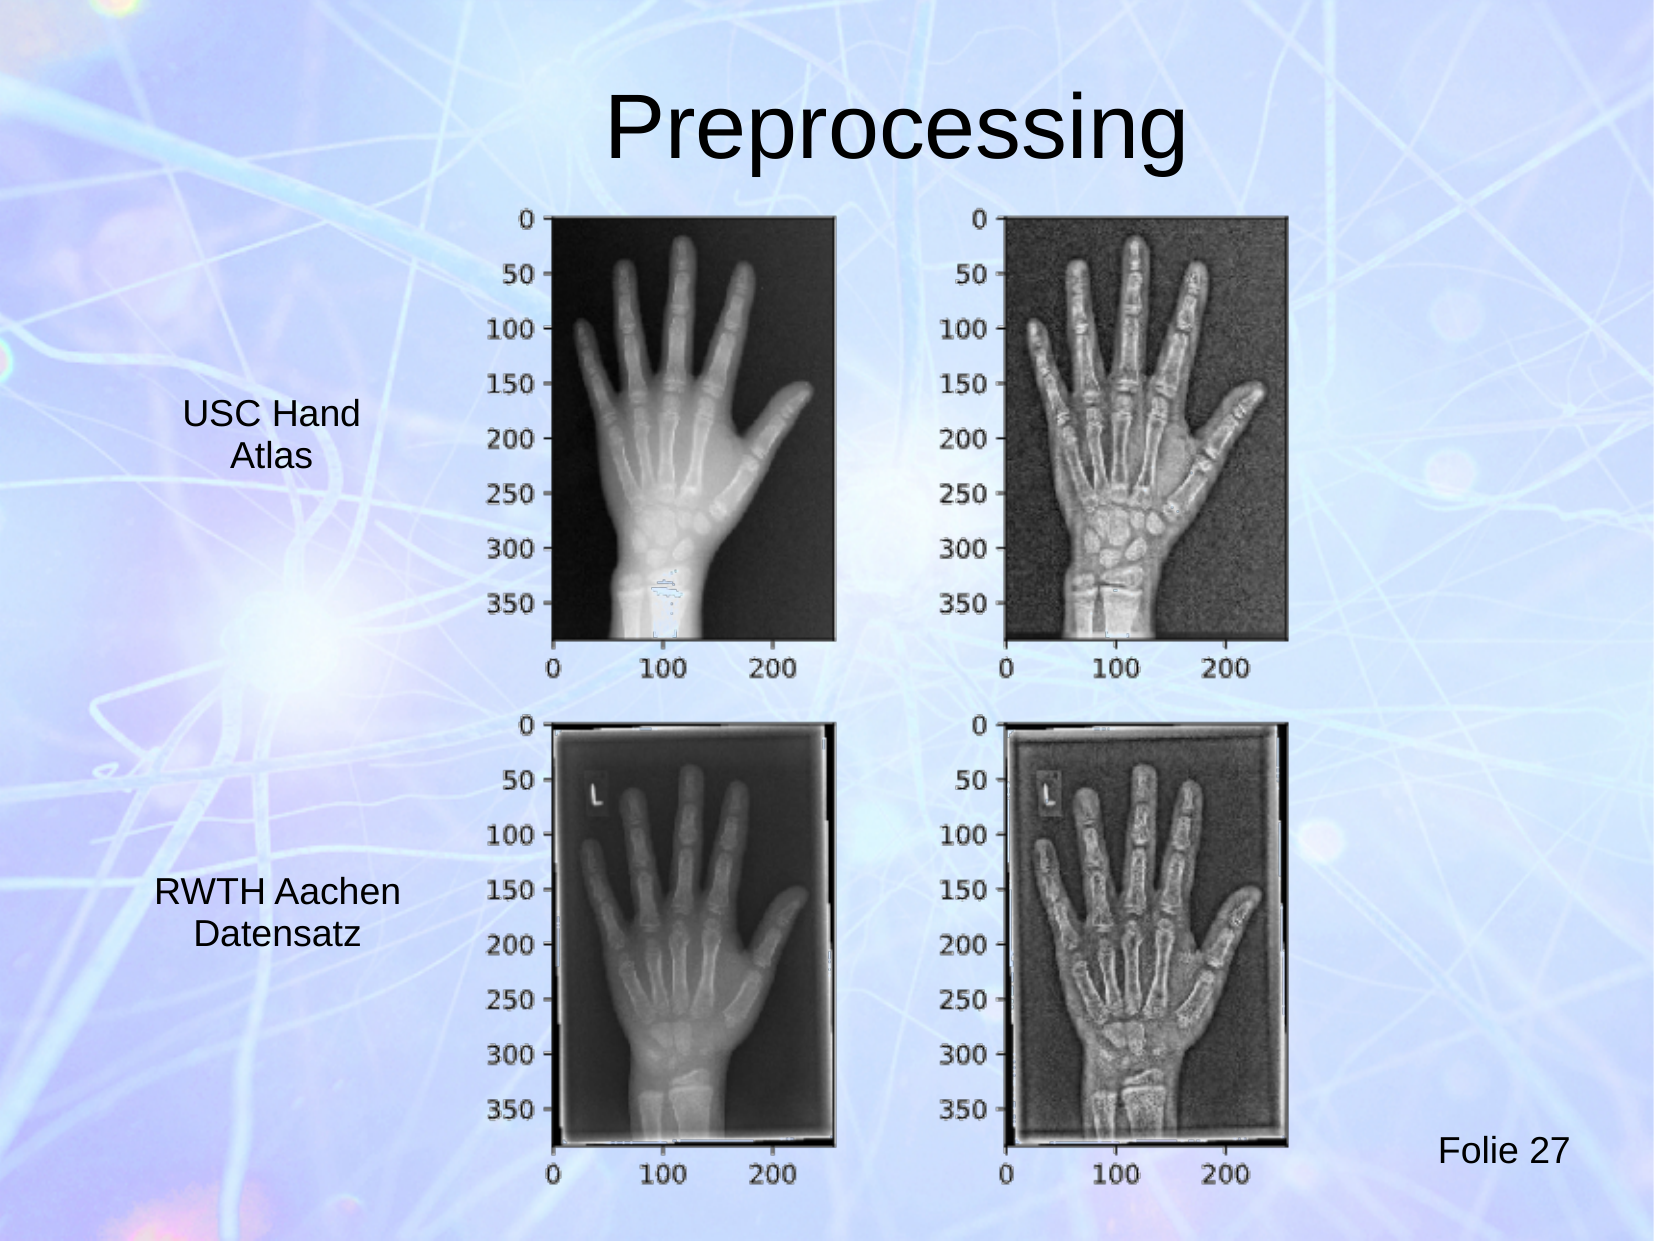

# Preprocessing
USC Hand Atlas
RWTH Aachen Datensatz
27